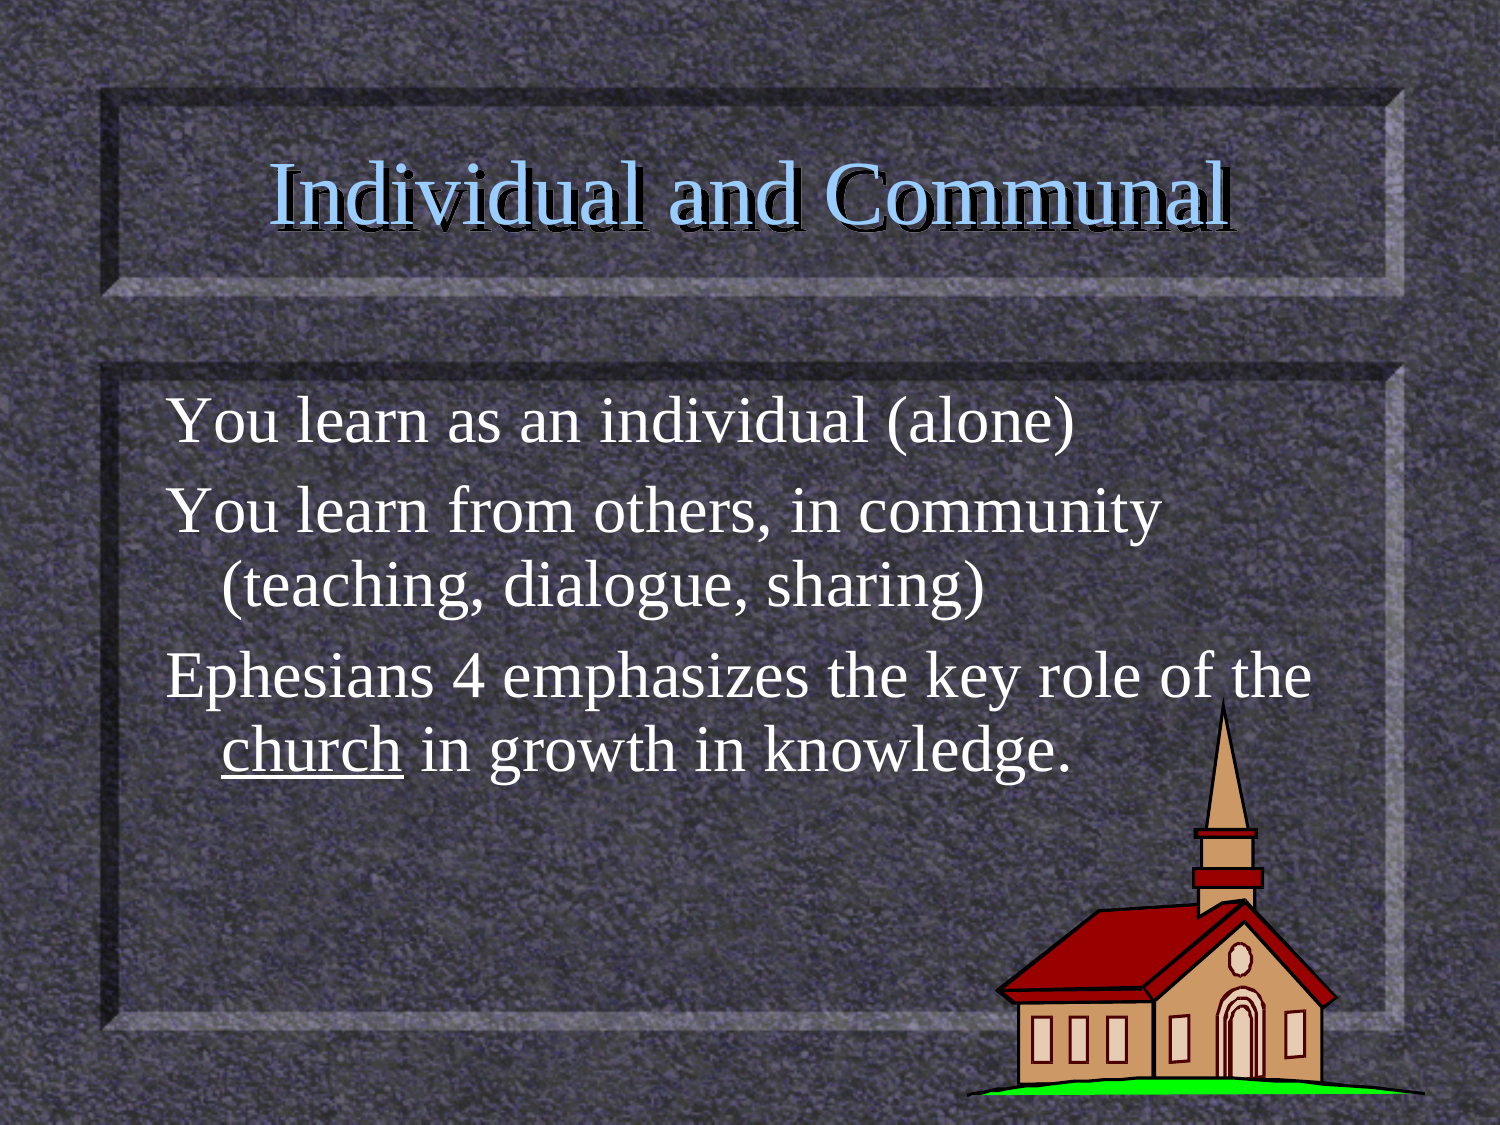

# Individual and Communal
You learn as an individual (alone)
You learn from others, in community (teaching, dialogue, sharing)
Ephesians 4 emphasizes the key role of the church in growth in knowledge.